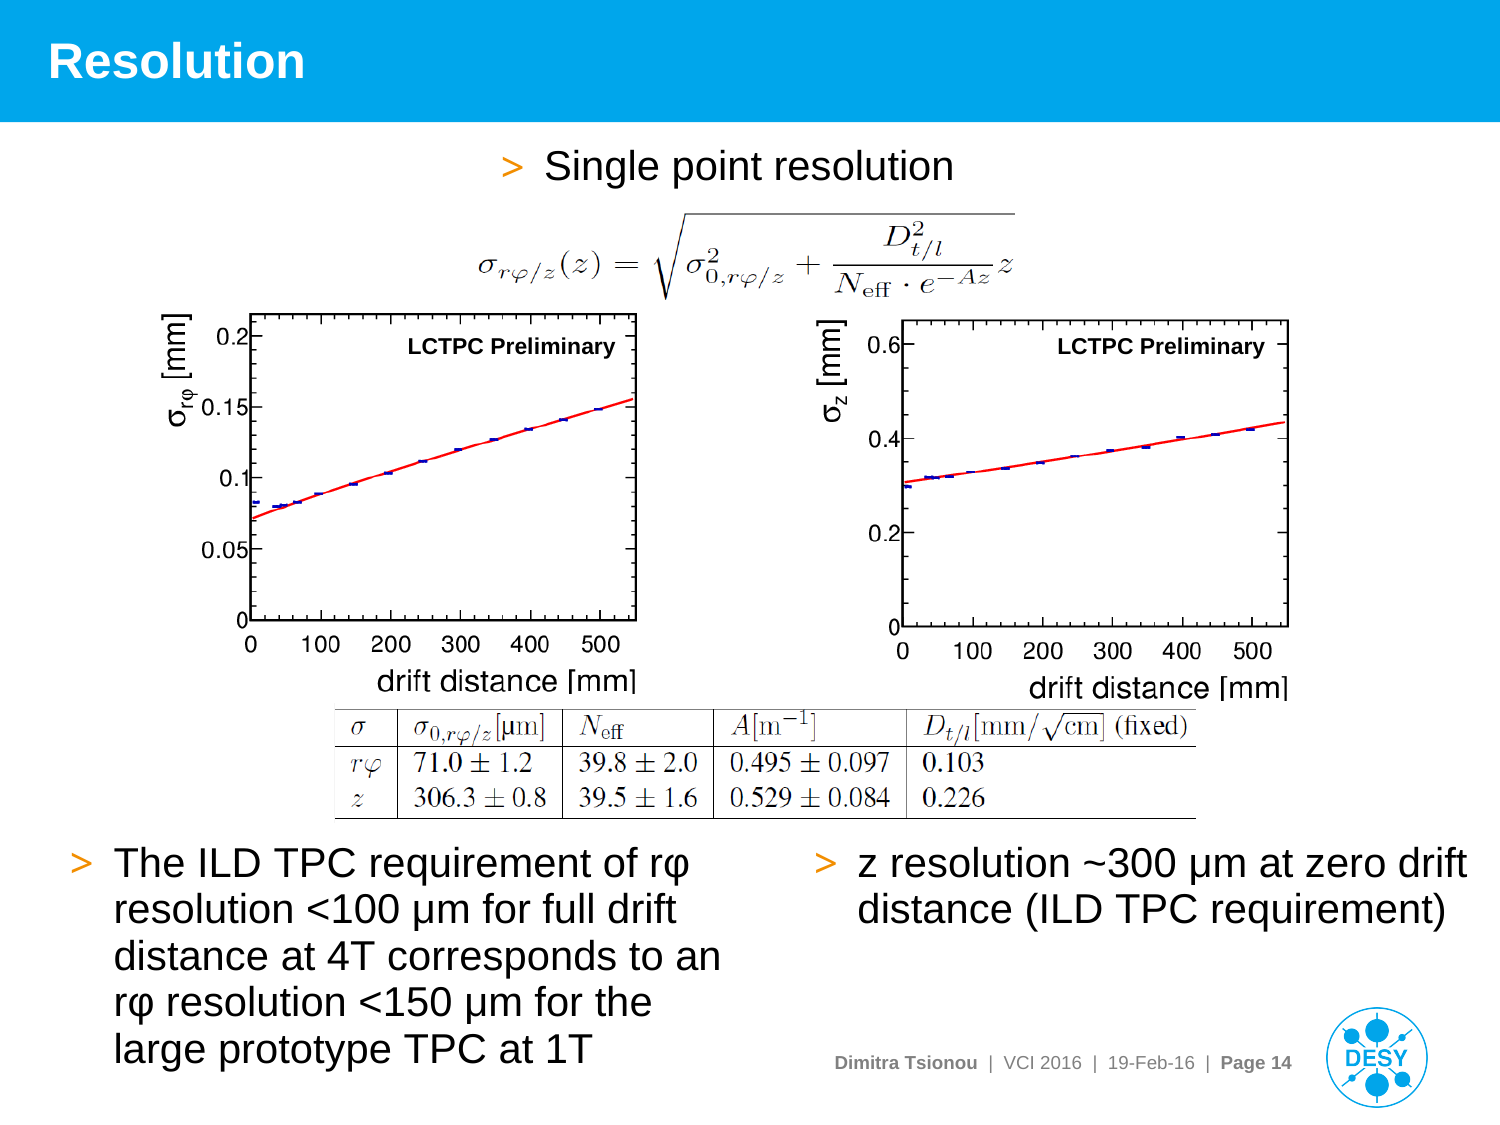

# Resolution
Single point resolution
LCTPC Preliminary
LCTPC Preliminary
The ILD TPC requirement of rφ resolution <100 μm for full drift distance at 4T corresponds to an rφ resolution <150 μm for the large prototype TPC at 1T
z resolution ~300 μm at zero drift distance (ILD TPC requirement)